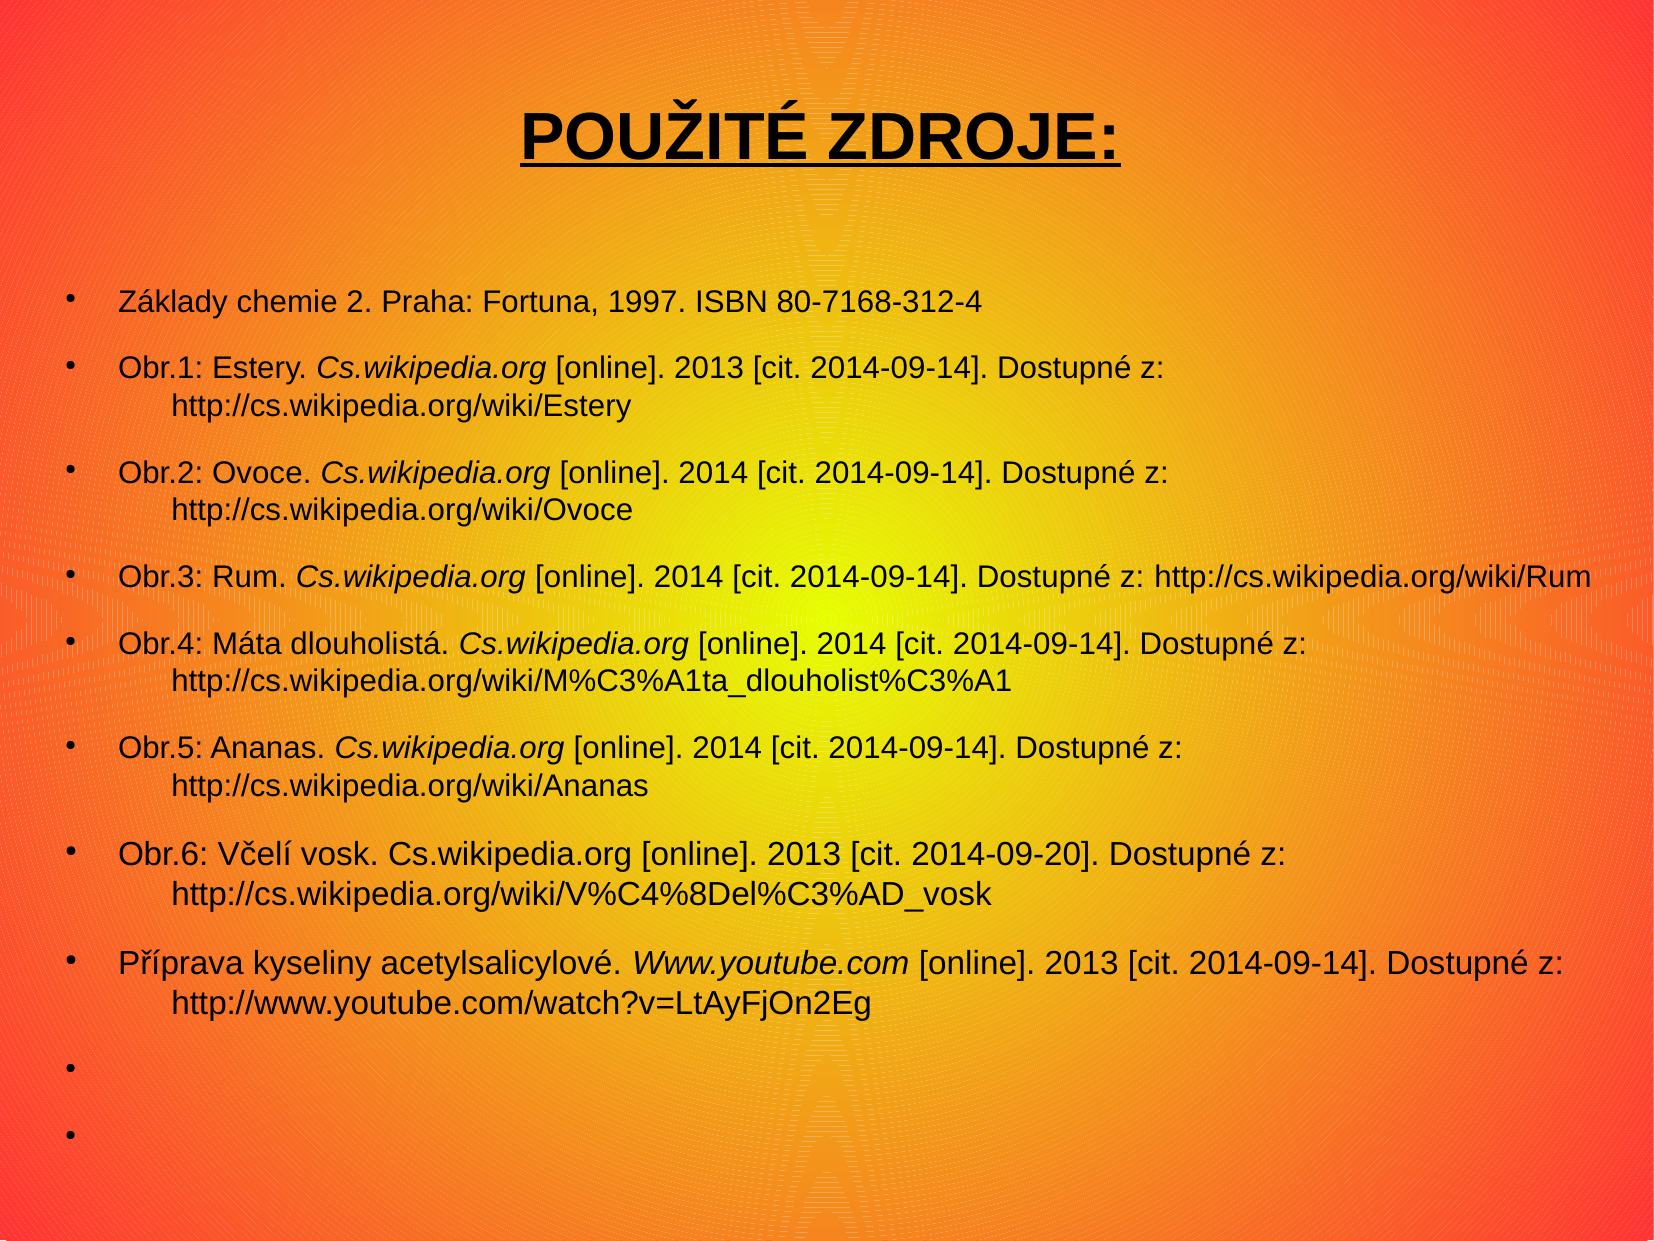

# POUŽITÉ ZDROJE:
Základy chemie 2. Praha: Fortuna, 1997. ISBN 80-7168-312-4
Obr.1: Estery. Cs.wikipedia.org [online]. 2013 [cit. 2014-09-14]. Dostupné z: http://cs.wikipedia.org/wiki/Estery
Obr.2: Ovoce. Cs.wikipedia.org [online]. 2014 [cit. 2014-09-14]. Dostupné z: http://cs.wikipedia.org/wiki/Ovoce
Obr.3: Rum. Cs.wikipedia.org [online]. 2014 [cit. 2014-09-14]. Dostupné z: http://cs.wikipedia.org/wiki/Rum
Obr.4: Máta dlouholistá. Cs.wikipedia.org [online]. 2014 [cit. 2014-09-14]. Dostupné z: http://cs.wikipedia.org/wiki/M%C3%A1ta_dlouholist%C3%A1
Obr.5: Ananas. Cs.wikipedia.org [online]. 2014 [cit. 2014-09-14]. Dostupné z: http://cs.wikipedia.org/wiki/Ananas
Obr.6: Včelí vosk. Cs.wikipedia.org [online]. 2013 [cit. 2014-09-20]. Dostupné z: http://cs.wikipedia.org/wiki/V%C4%8Del%C3%AD_vosk
Příprava kyseliny acetylsalicylové. Www.youtube.com [online]. 2013 [cit. 2014-09-14]. Dostupné z: http://www.youtube.com/watch?v=LtAyFjOn2Eg